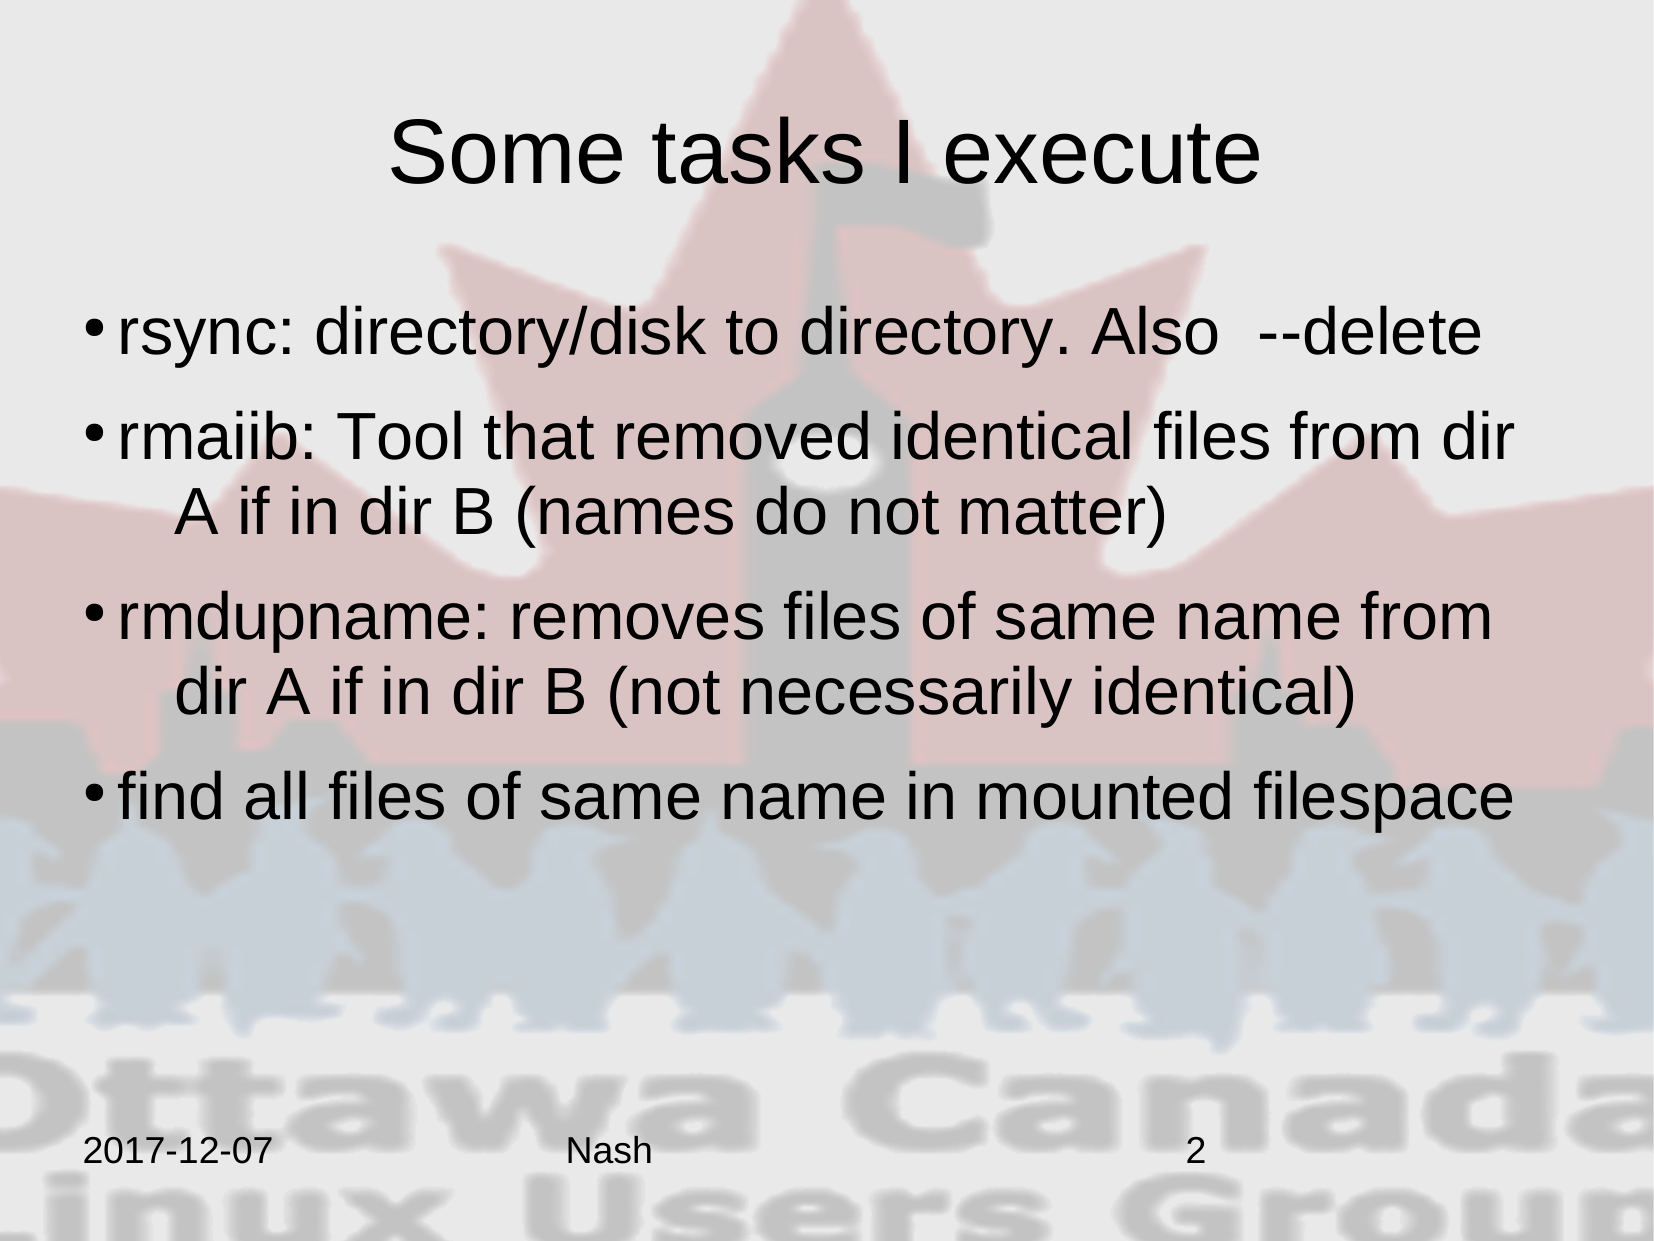

# Some tasks I execute
rsync: directory/disk to directory. Also --delete
rmaiib: Tool that removed identical files from dir A if in dir B (names do not matter)
rmdupname: removes files of same name from dir A if in dir B (not necessarily identical)
find all files of same name in mounted filespace
2